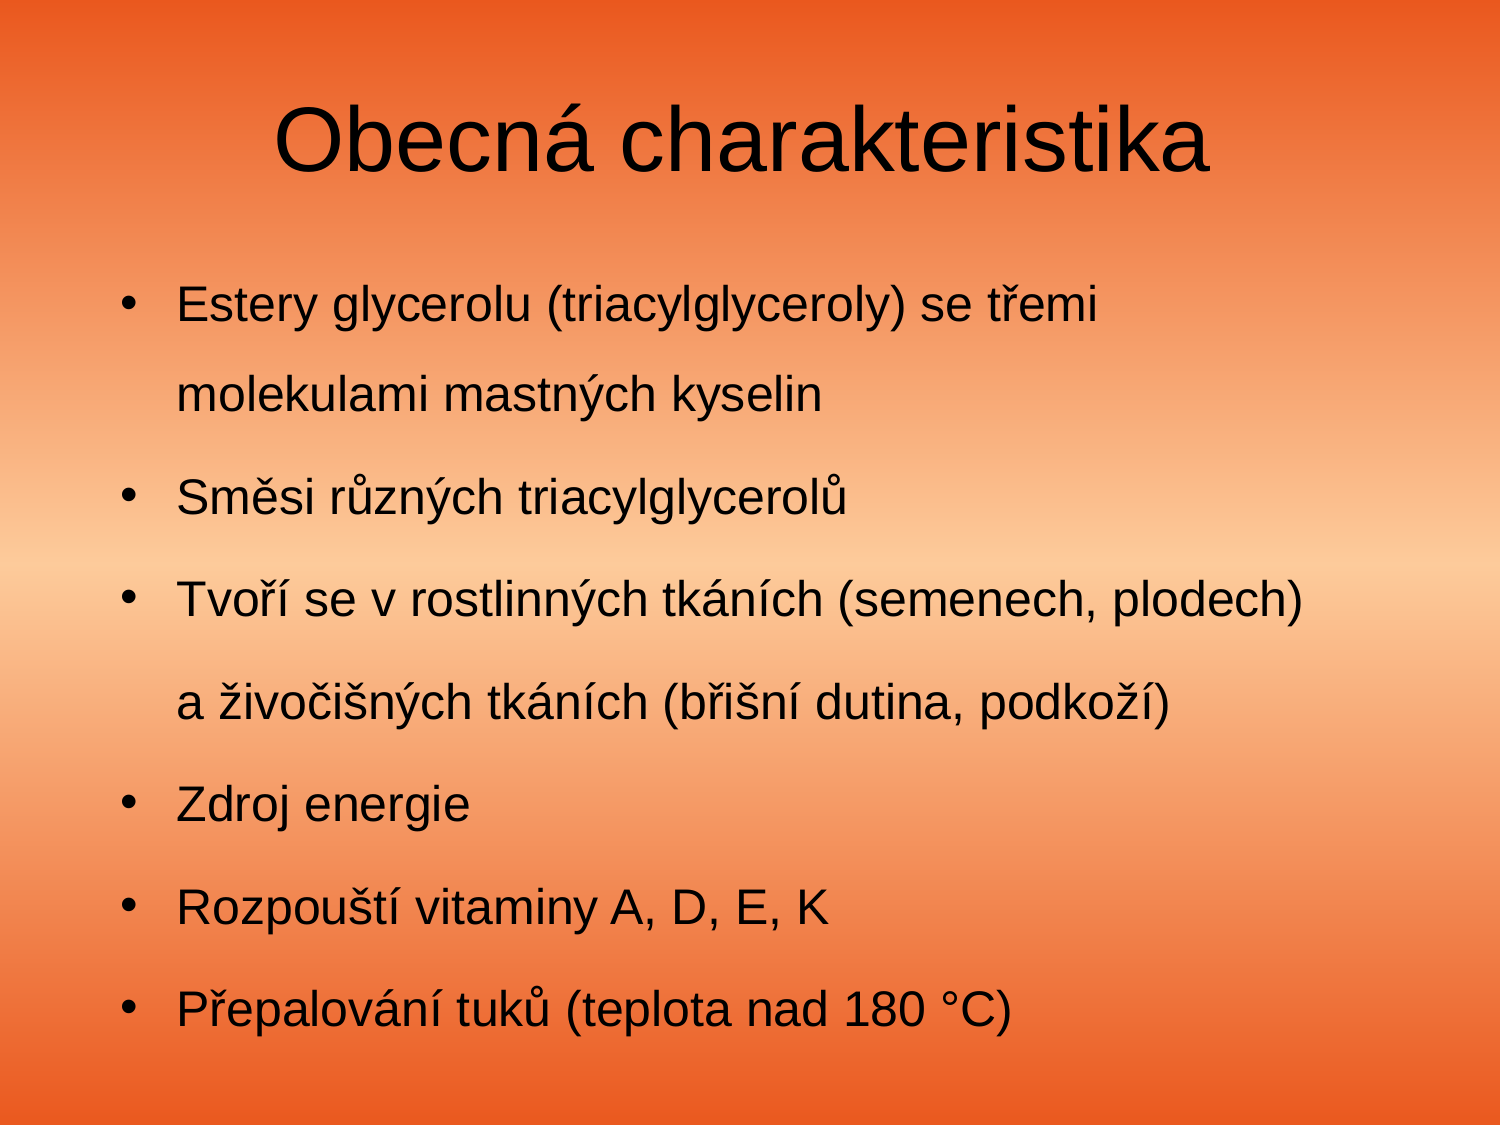

# Obecná charakteristika
Estery glycerolu (triacylglyceroly) se třemi molekulami mastných kyselin
Směsi různých triacylglycerolů
Tvoří se v rostlinných tkáních (semenech, plodech)
	a živočišných tkáních (břišní dutina, podkoží)
Zdroj energie
Rozpouští vitaminy A, D, E, K
Přepalování tuků (teplota nad 180 °C)